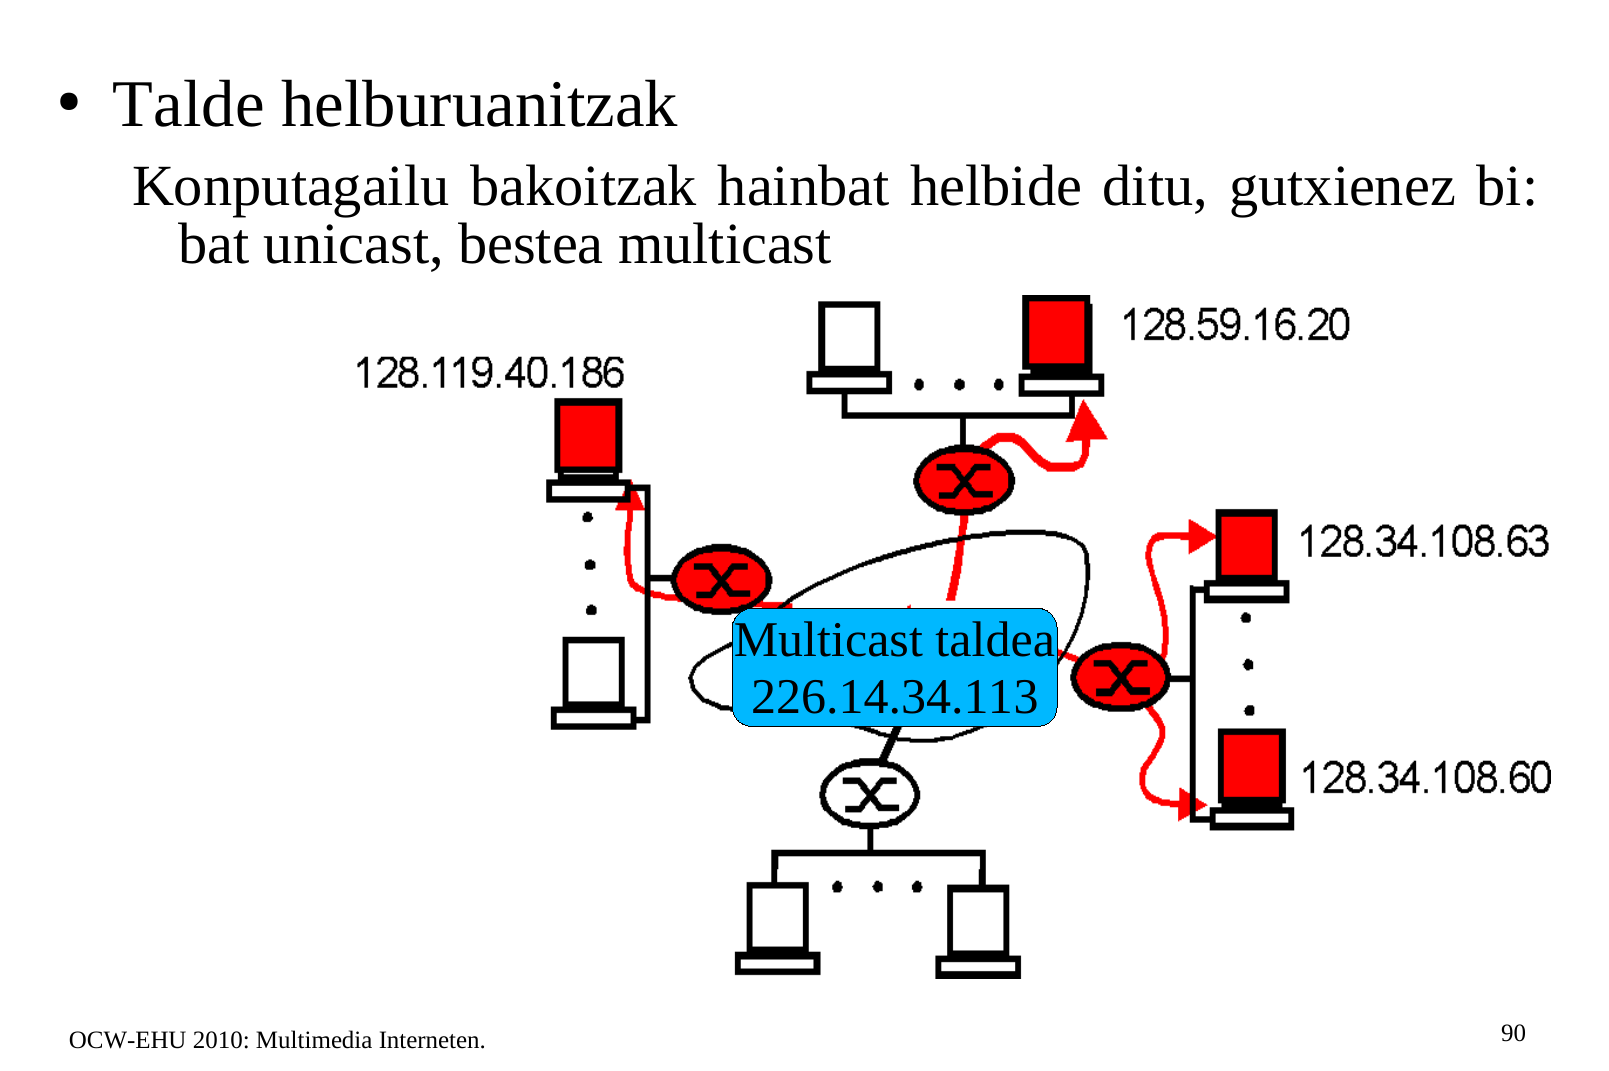

# Talde helburuanitzak
Konputagailu bakoitzak hainbat helbide ditu, gutxienez bi: bat unicast, bestea multicast
Multicast taldea
226.14.34.113
90